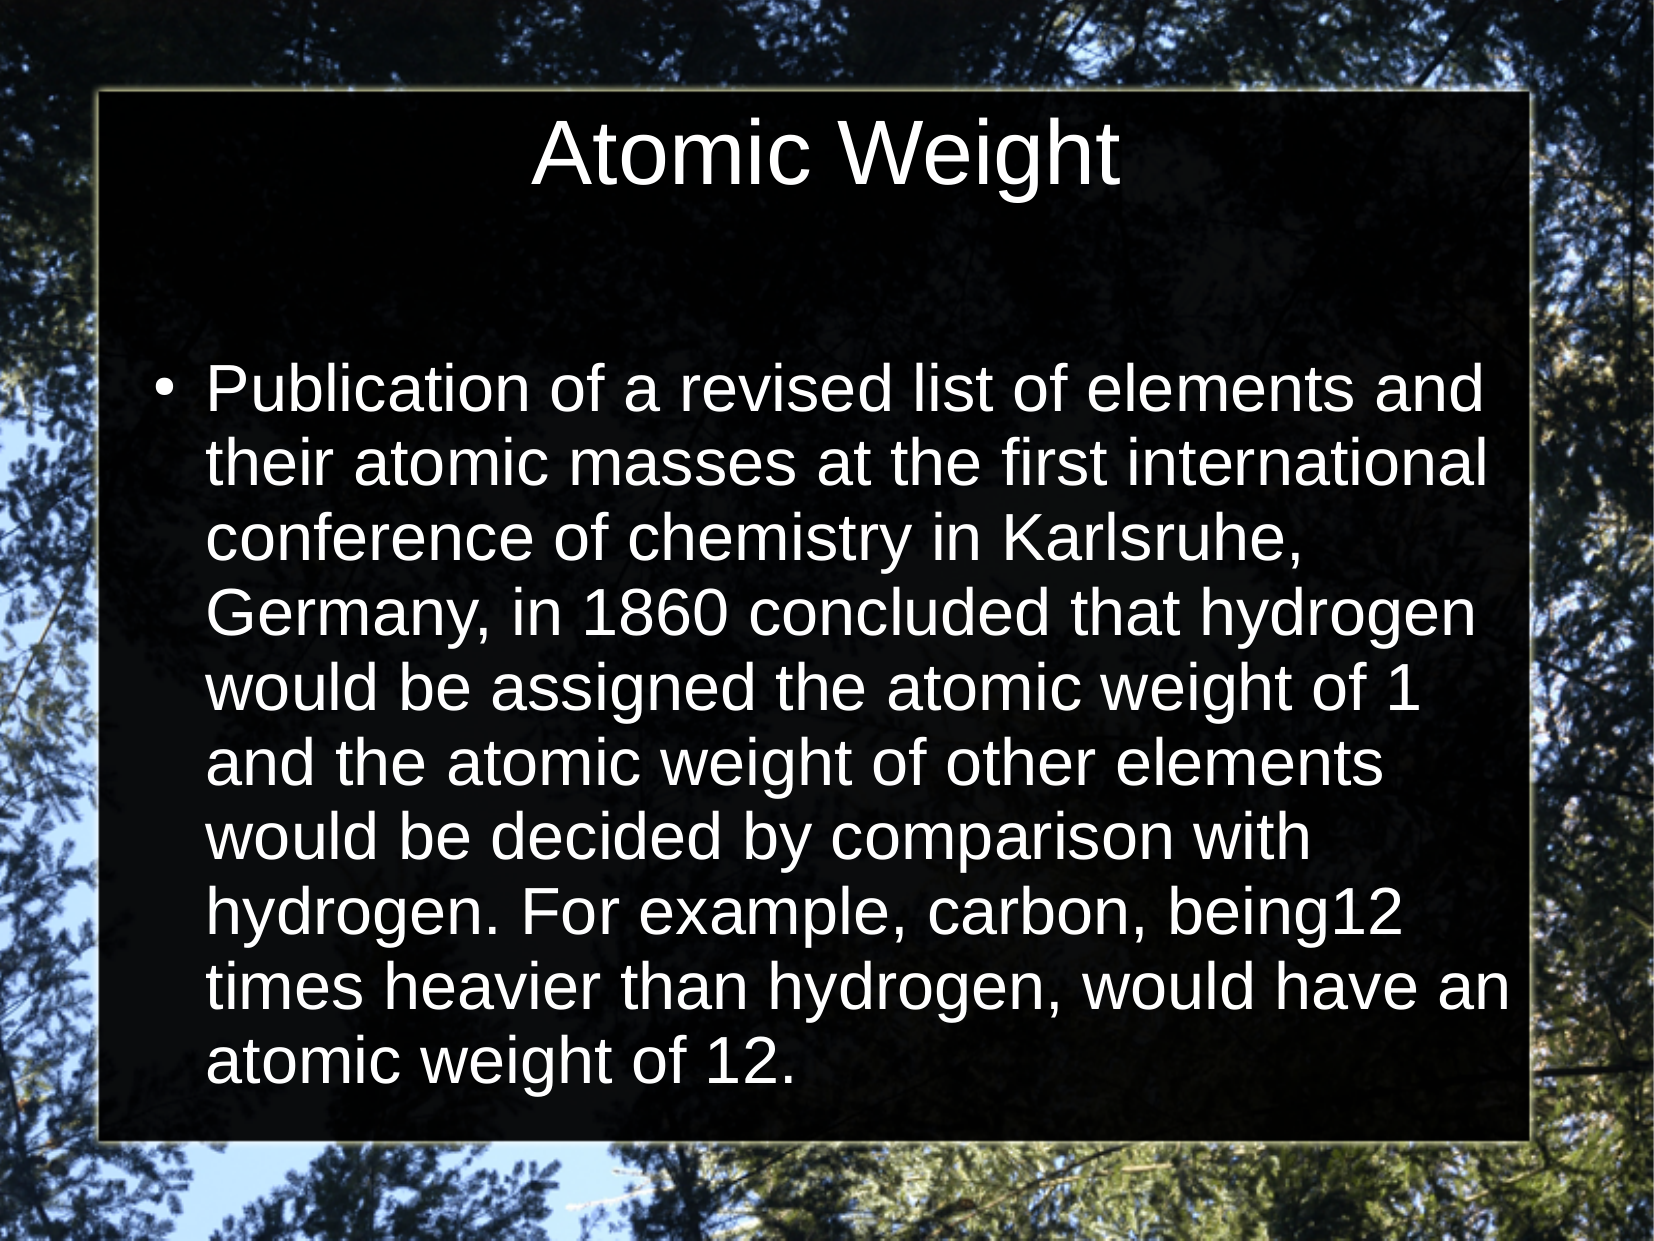

# Atomic Weight
Publication of a revised list of elements and their atomic masses at the first international conference of chemistry in Karlsruhe, Germany, in 1860 concluded that hydrogen would be assigned the atomic weight of 1 and the atomic weight of other elements would be decided by comparison with hydrogen. For example, carbon, being12 times heavier than hydrogen, would have an atomic weight of 12.